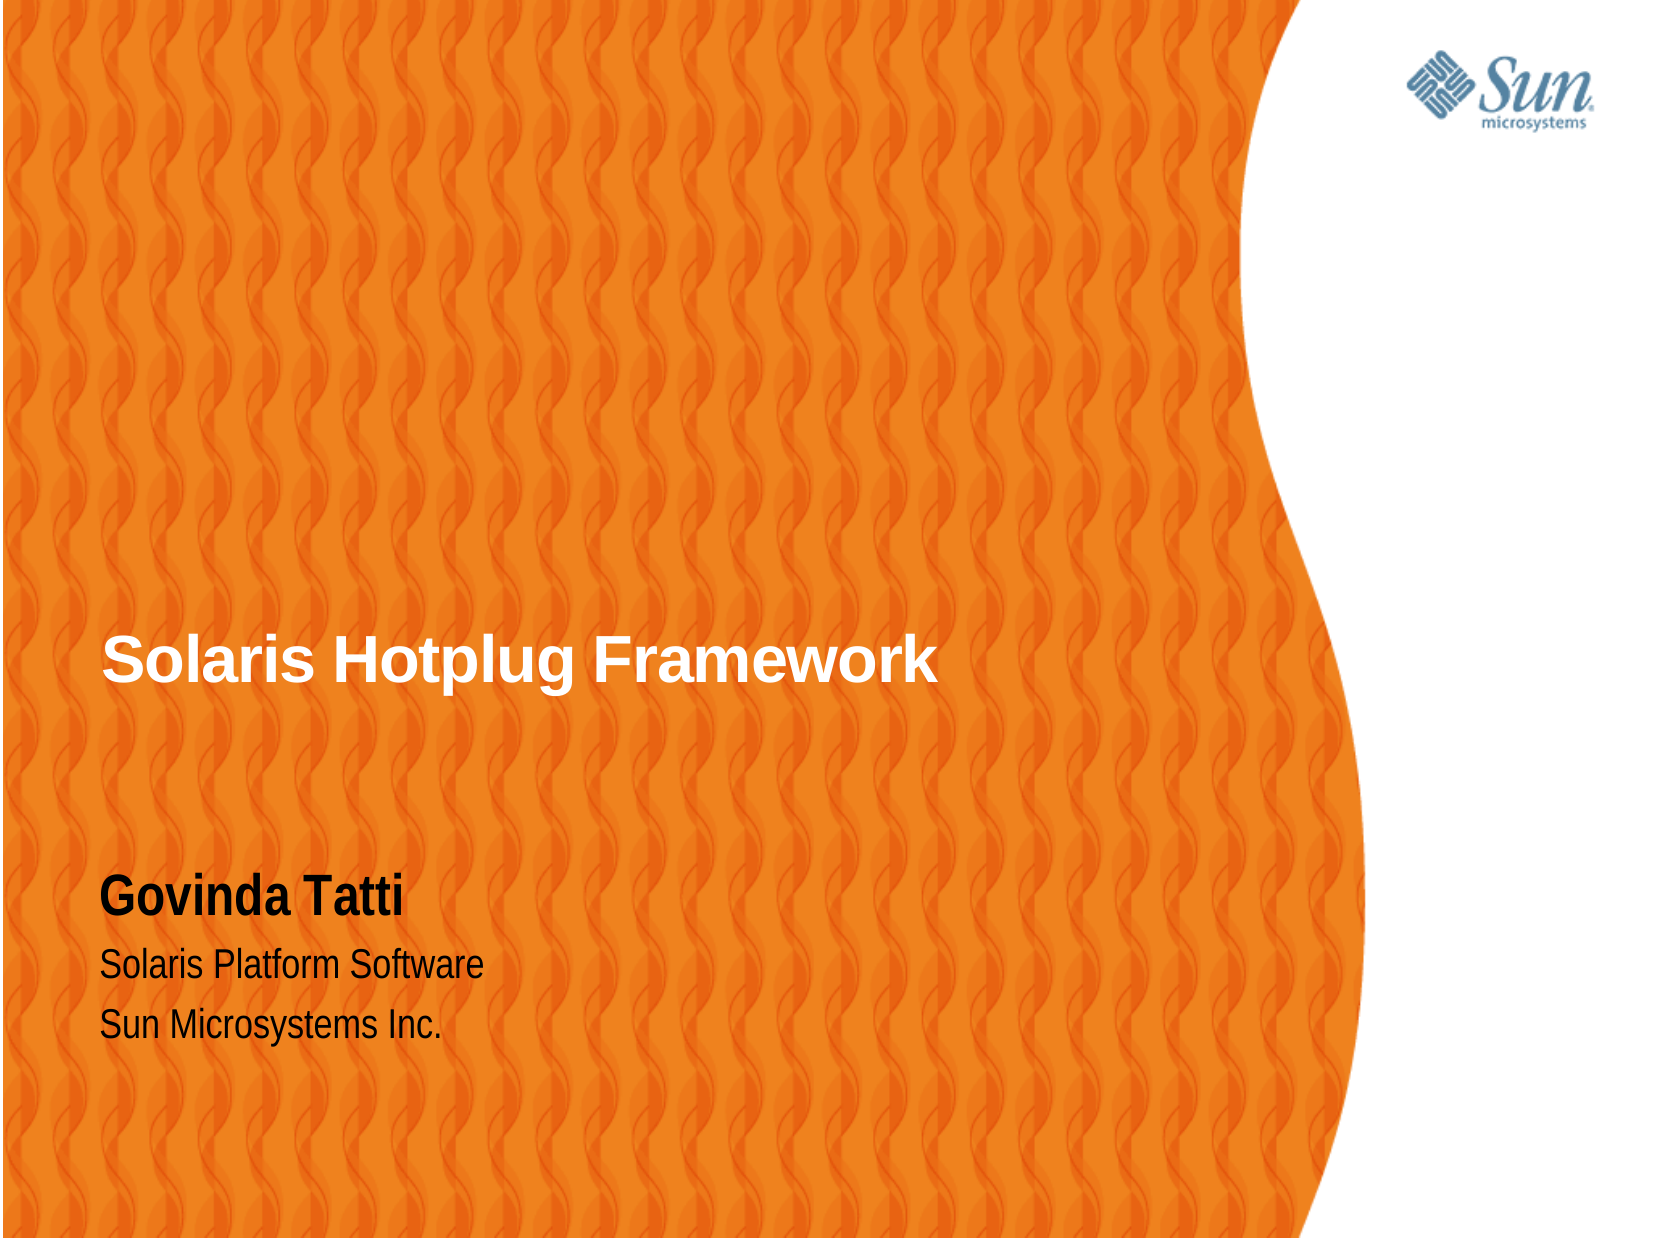

# Solaris Hotplug Framework
Govinda Tatti
Solaris Platform Software
Sun Microsystems Inc.